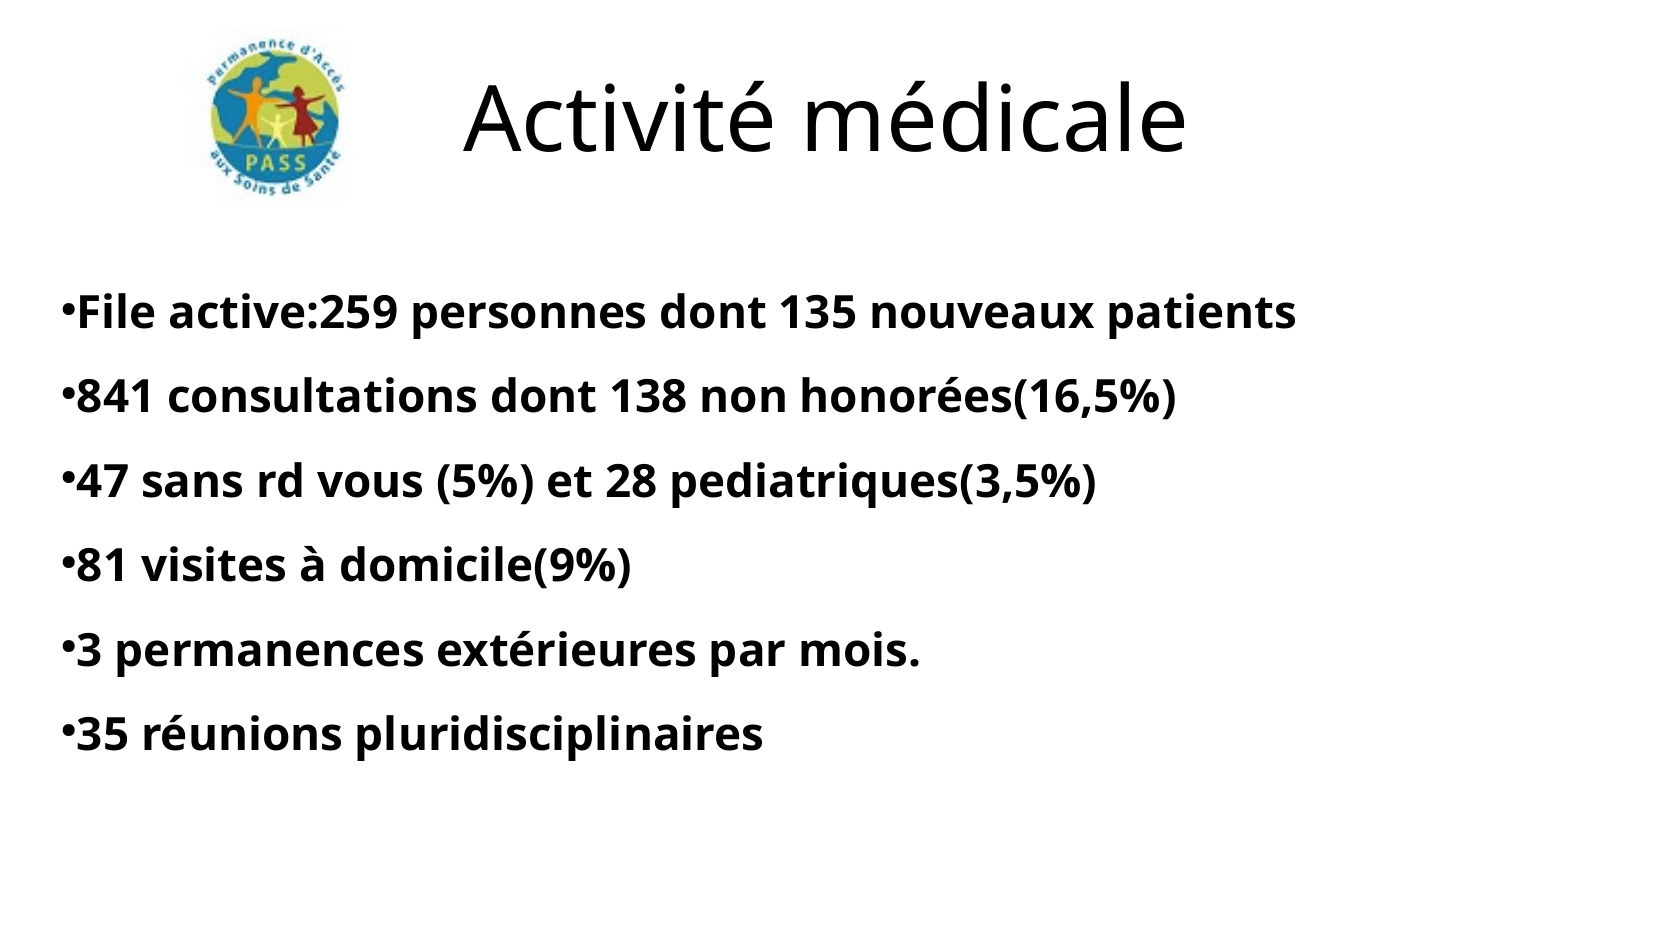

# Activité médicale
File active:259 personnes dont 135 nouveaux patients
841 consultations dont 138 non honorées(16,5%)
47 sans rd vous (5%) et 28 pediatriques(3,5%)
81 visites à domicile(9%)
3 permanences extérieures par mois.
35 réunions pluridisciplinaires